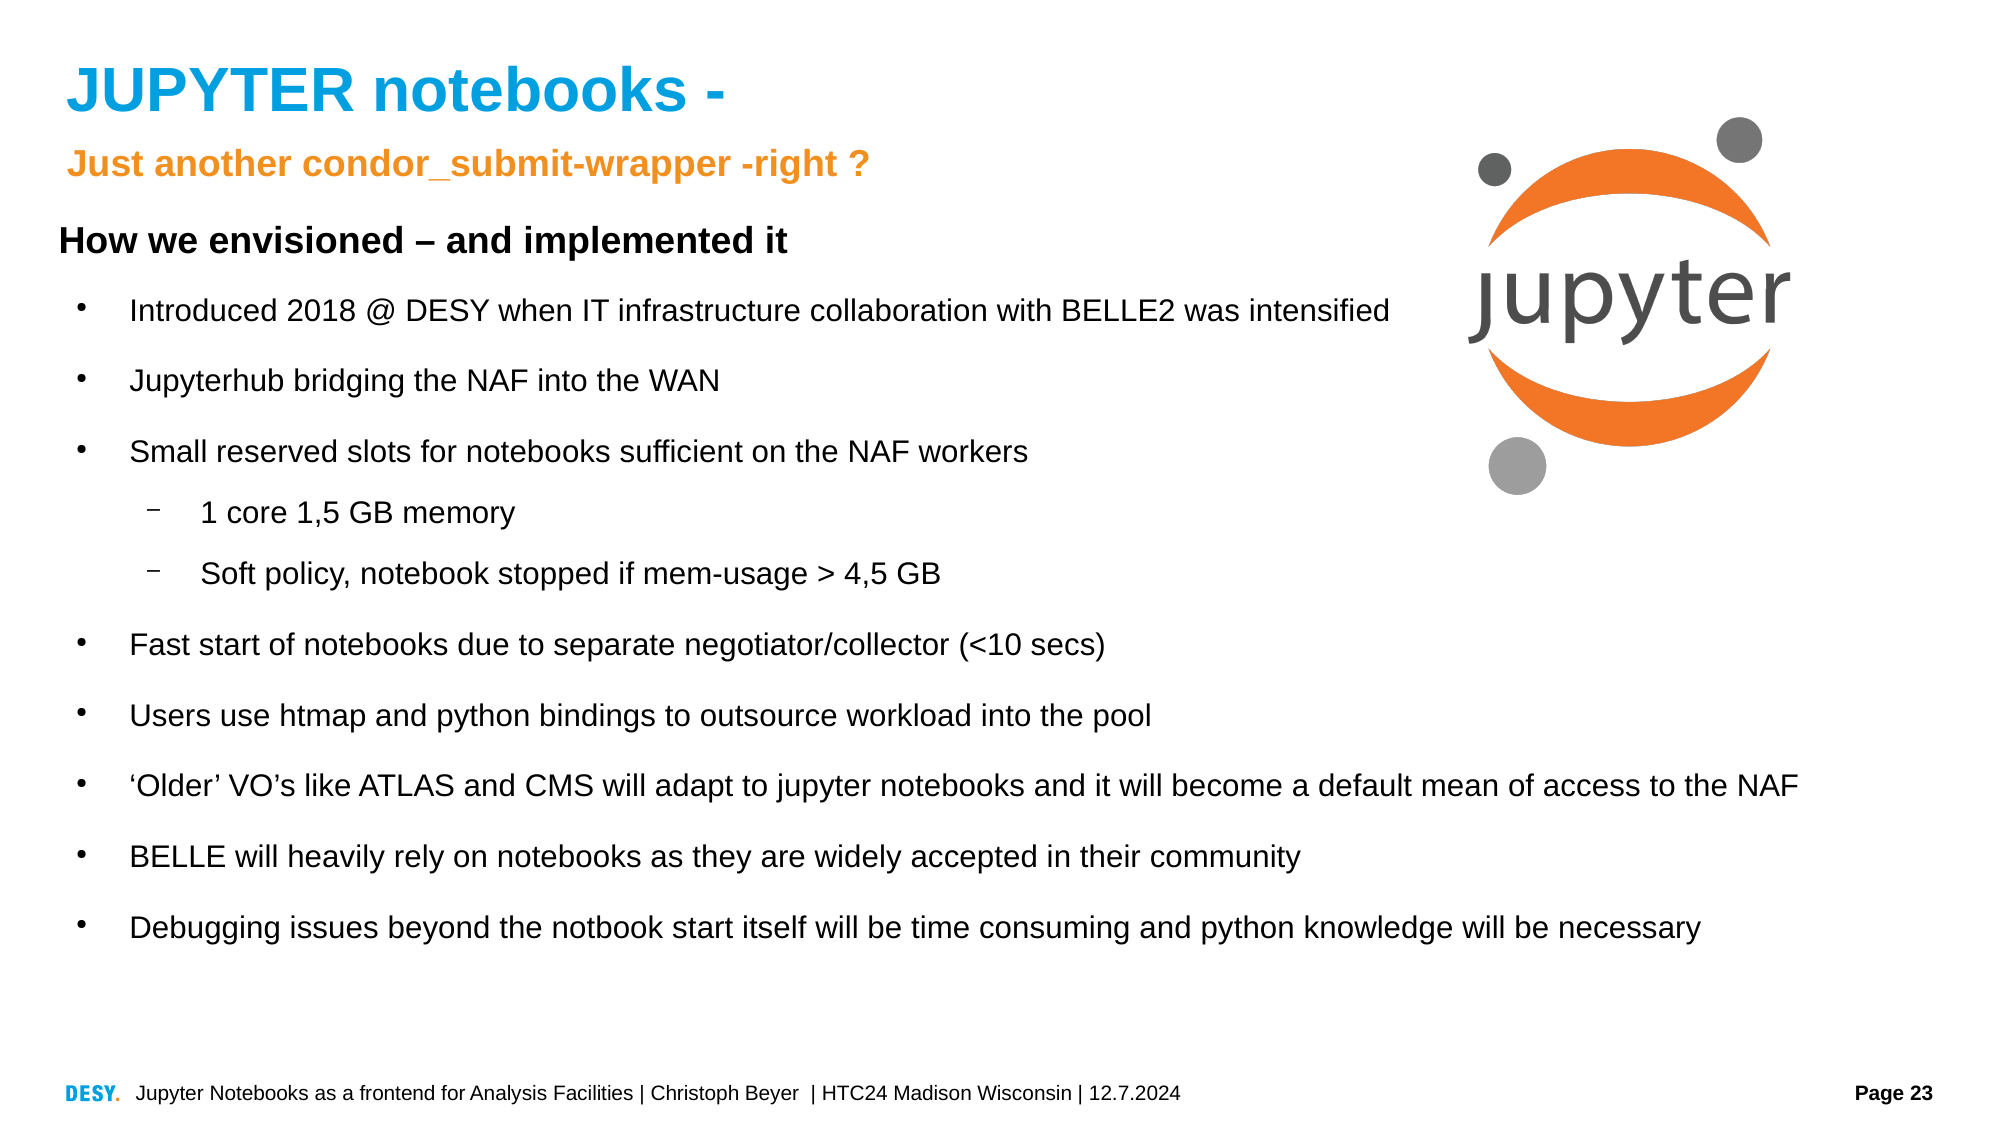

# JUPYTER notebooks -
Just another condor_submit-wrapper -right ?
How we envisioned – and implemented it
Introduced 2018 @ DESY when IT infrastructure collaboration with BELLE2 was intensified
Jupyterhub bridging the NAF into the WAN
Small reserved slots for notebooks sufficient on the NAF workers
1 core 1,5 GB memory
Soft policy, notebook stopped if mem-usage > 4,5 GB
Fast start of notebooks due to separate negotiator/collector (<10 secs)
Users use htmap and python bindings to outsource workload into the pool
‘Older’ VO’s like ATLAS and CMS will adapt to jupyter notebooks and it will become a default mean of access to the NAF
BELLE will heavily rely on notebooks as they are widely accepted in their community
Debugging issues beyond the notbook start itself will be time consuming and python knowledge will be necessary
 Jupyter Notebooks as a frontend for Analysis Facilities | Christoph Beyer | HTC24 Madison Wisconsin | 12.7.2024